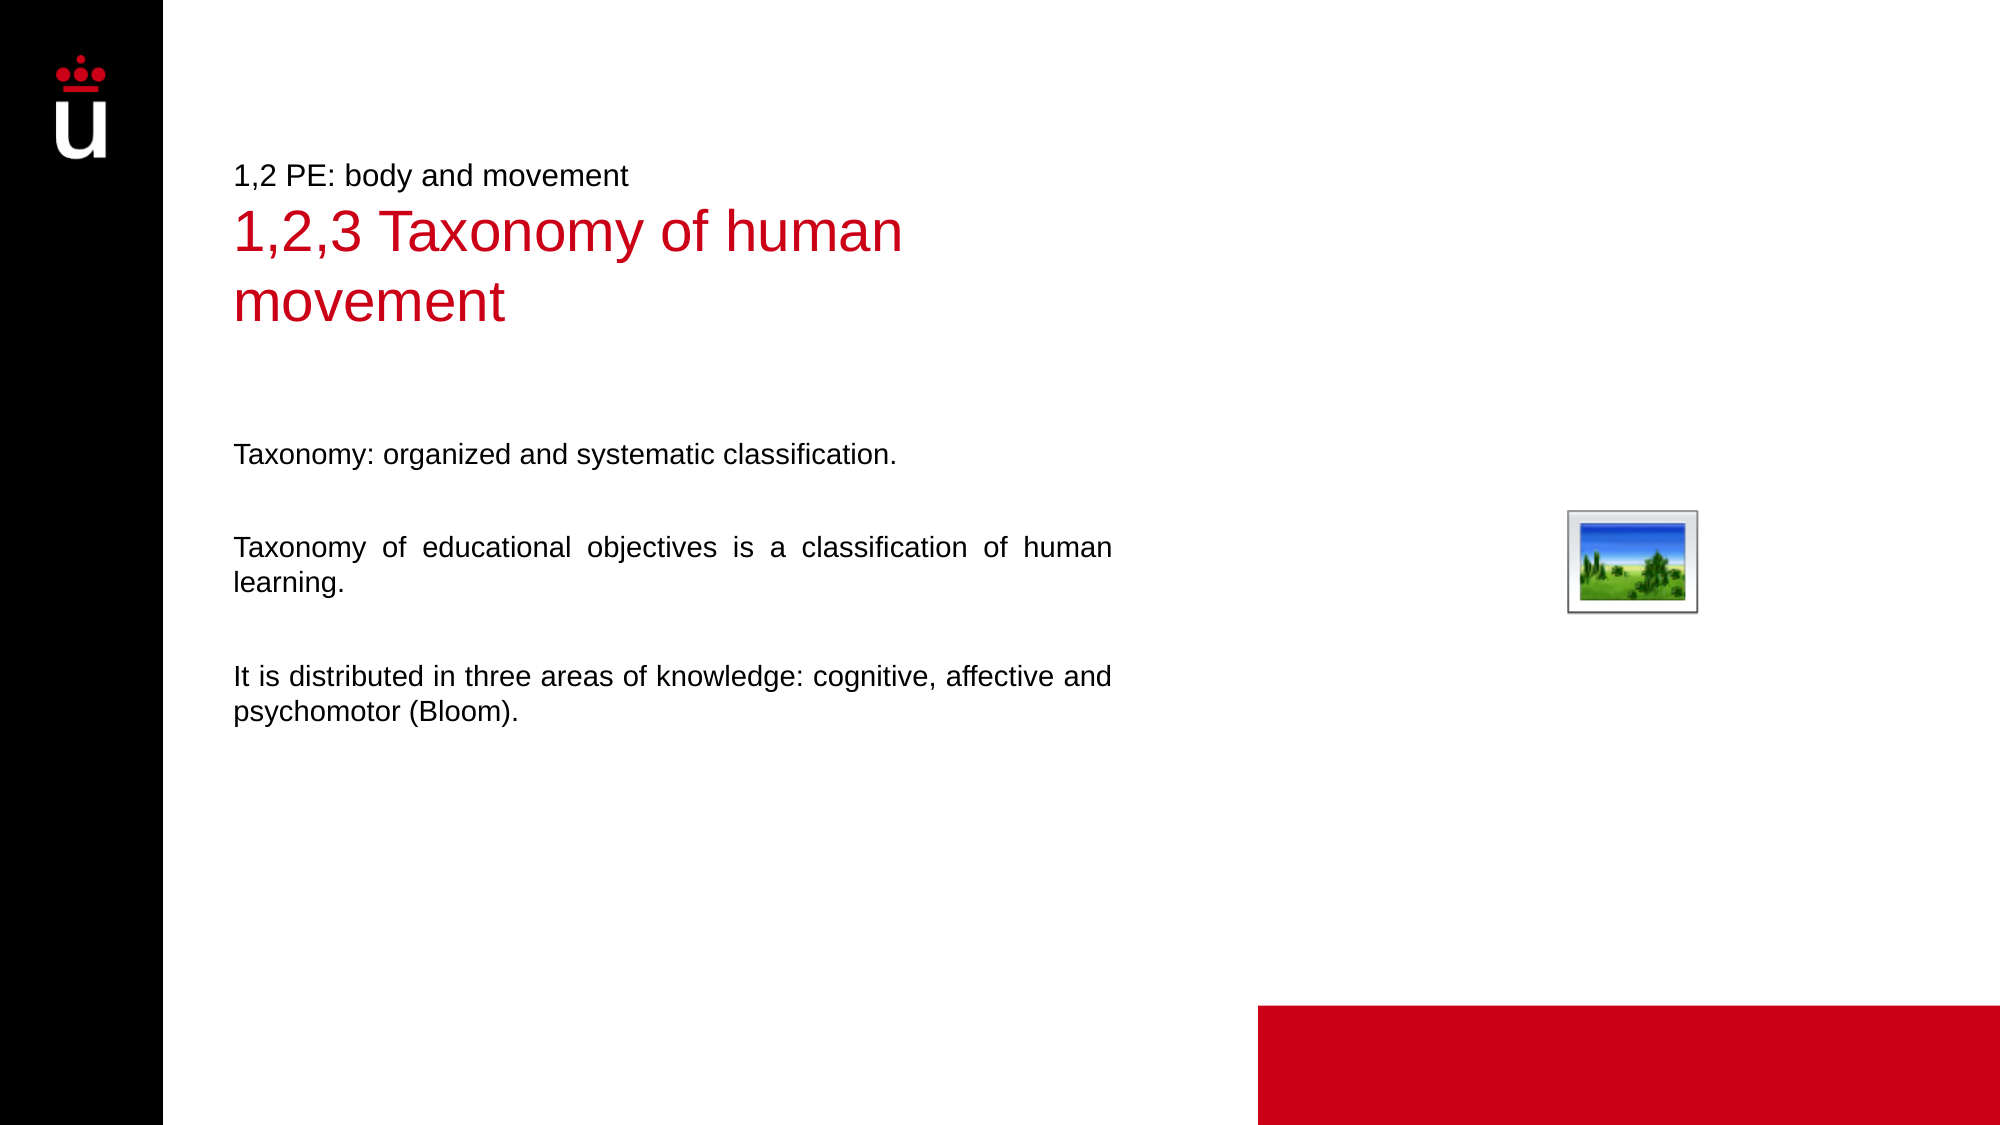

1,2 PE: body and movement
1,2,3 Taxonomy of human movement
Taxonomy: organized and systematic classification.
Taxonomy of educational objectives is a classification of human learning.
It is distributed in three areas of knowledge: cognitive, affective and psychomotor (Bloom).